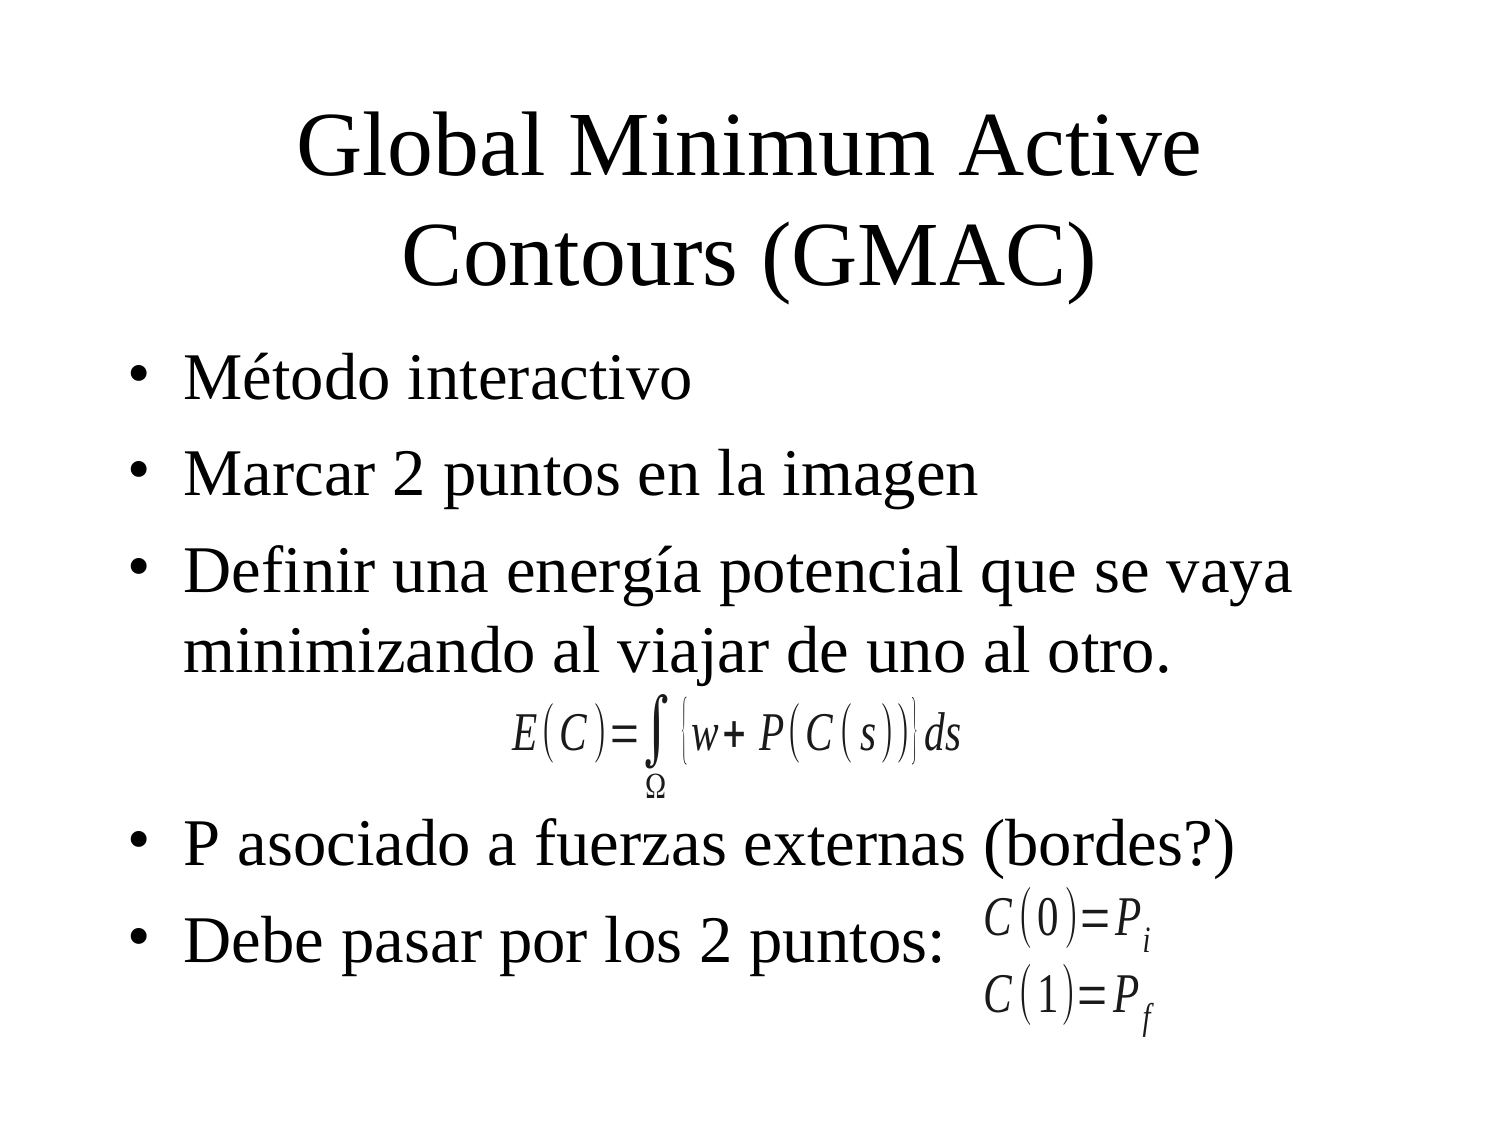

Global Minimum Active Contours (GMAC)
Método interactivo
Marcar 2 puntos en la imagen
Definir una energía potencial que se vaya minimizando al viajar de uno al otro.
P asociado a fuerzas externas (bordes?)
Debe pasar por los 2 puntos: